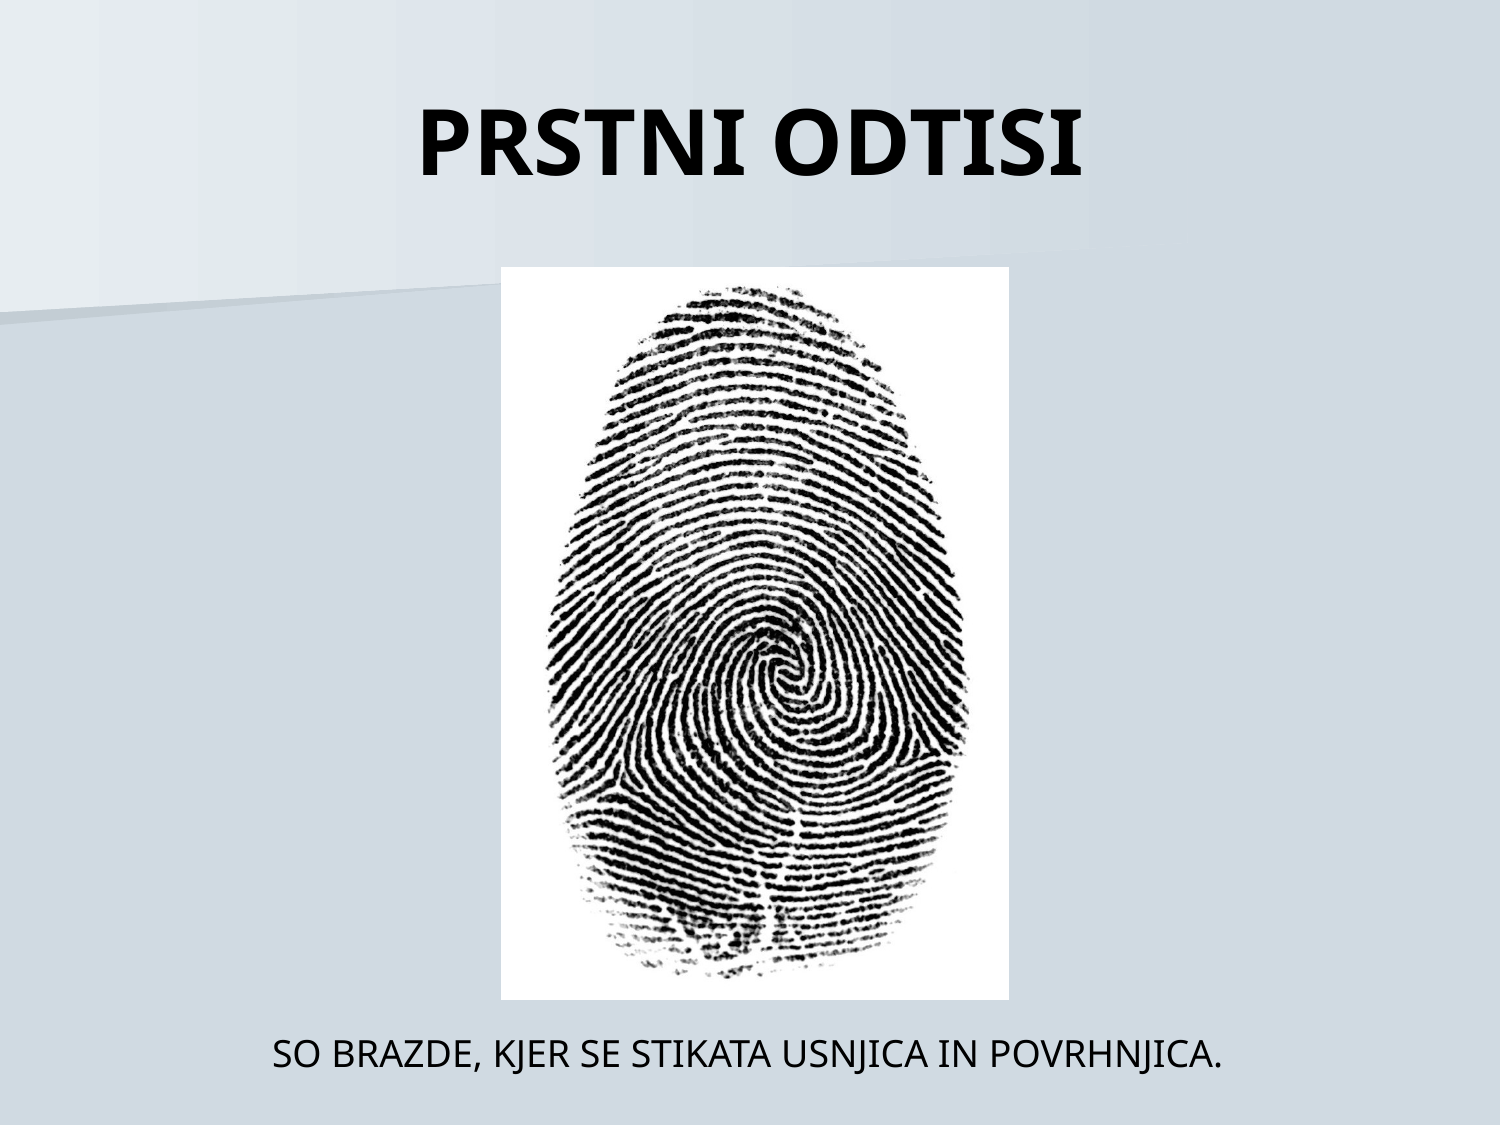

# PRSTNI ODTISI
SO BRAZDE, KJER SE STIKATA USNJICA IN POVRHNJICA.